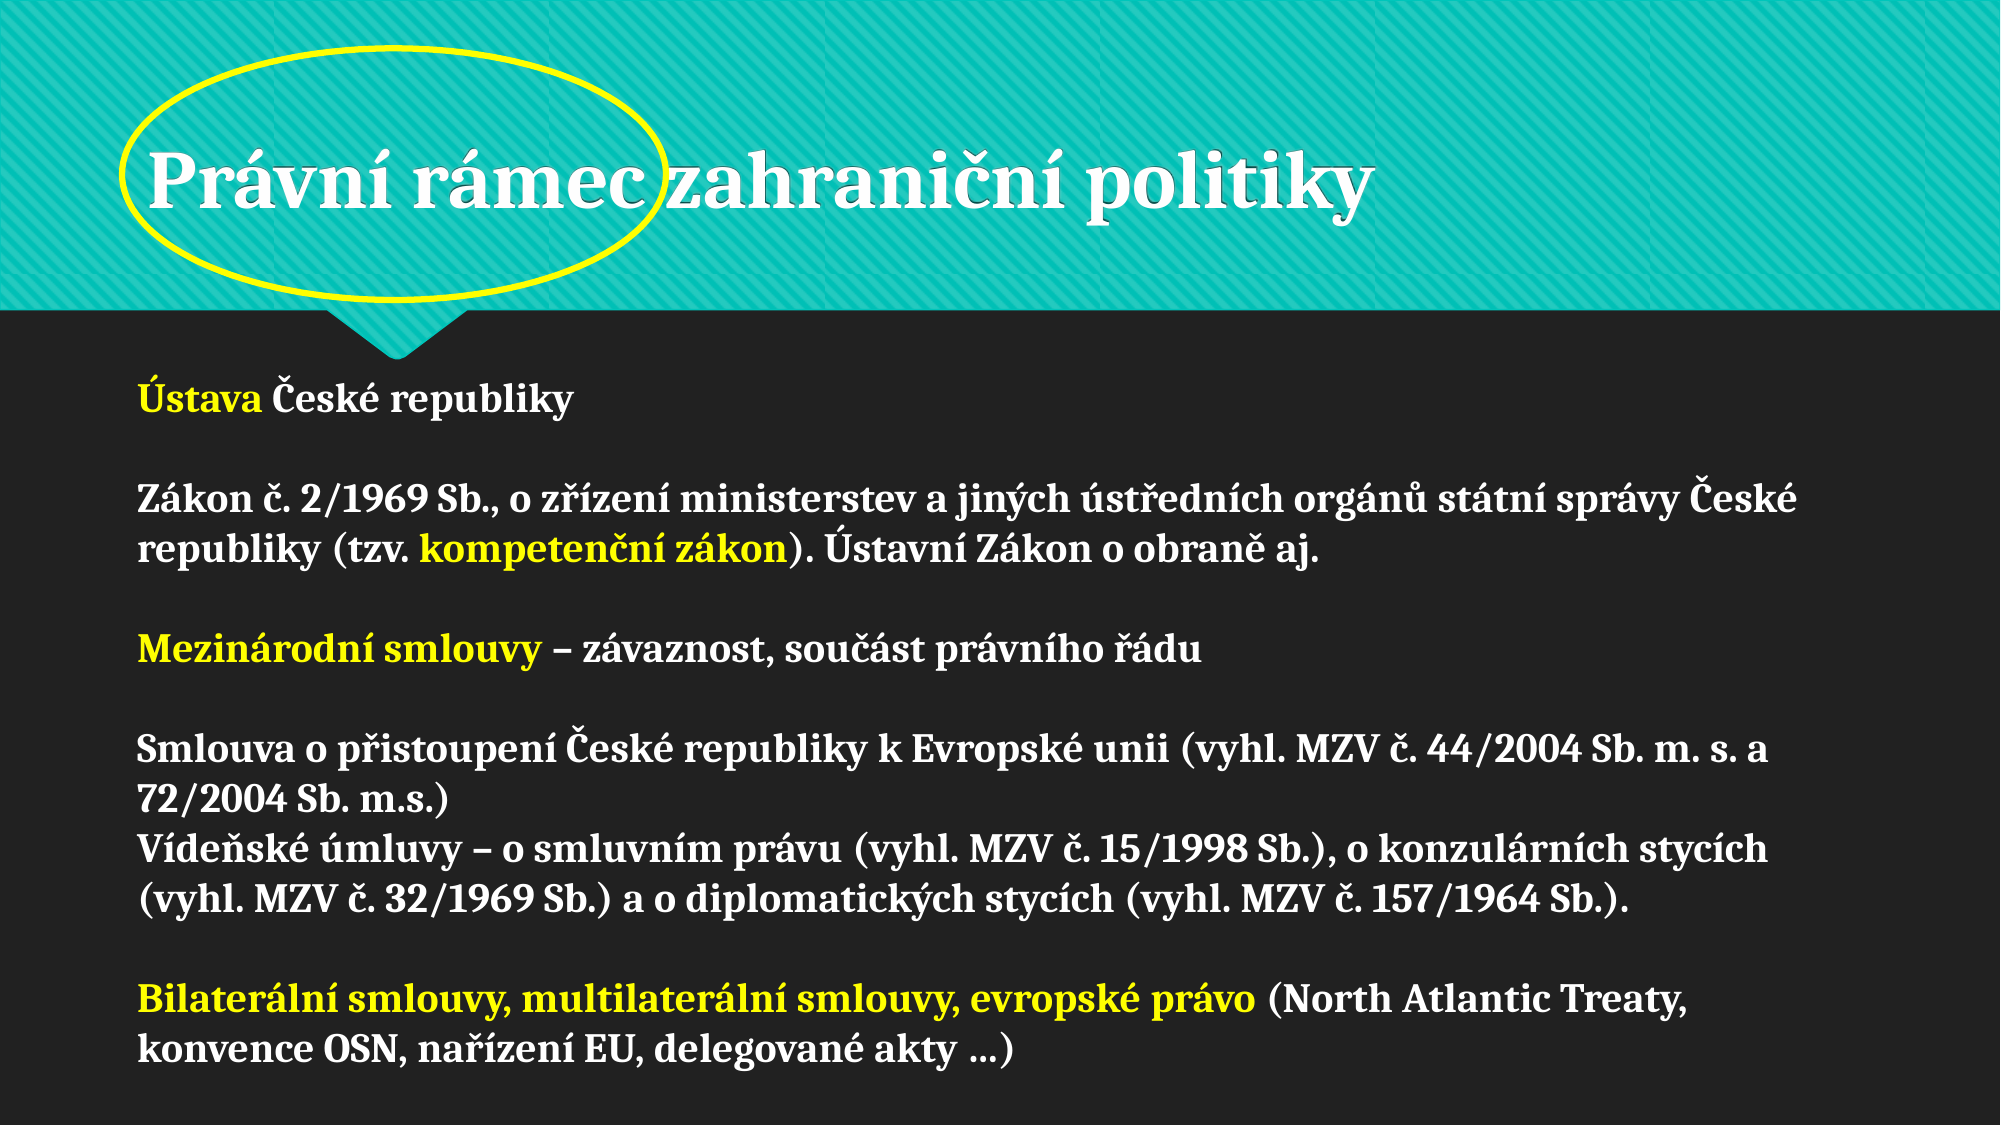

# Právní rámec zahraniční politiky
Ústava České republiky
Zákon č. 2/1969 Sb., o zřízení ministerstev a jiných ústředních orgánů státní správy České republiky (tzv. kompetenční zákon). Ústavní Zákon o obraně aj.
Mezinárodní smlouvy – závaznost, součást právního řádu
Smlouva o přistoupení České republiky k Evropské unii (vyhl. MZV č. 44/2004 Sb. m. s. a 72/2004 Sb. m.s.)
Vídeňské úmluvy – o smluvním právu (vyhl. MZV č. 15/1998 Sb.), o konzulárních stycích (vyhl. MZV č. 32/1969 Sb.) a o diplomatických stycích (vyhl. MZV č. 157/1964 Sb.).
Bilaterální smlouvy, multilaterální smlouvy, evropské právo (North Atlantic Treaty, konvence OSN, nařízení EU, delegované akty …)